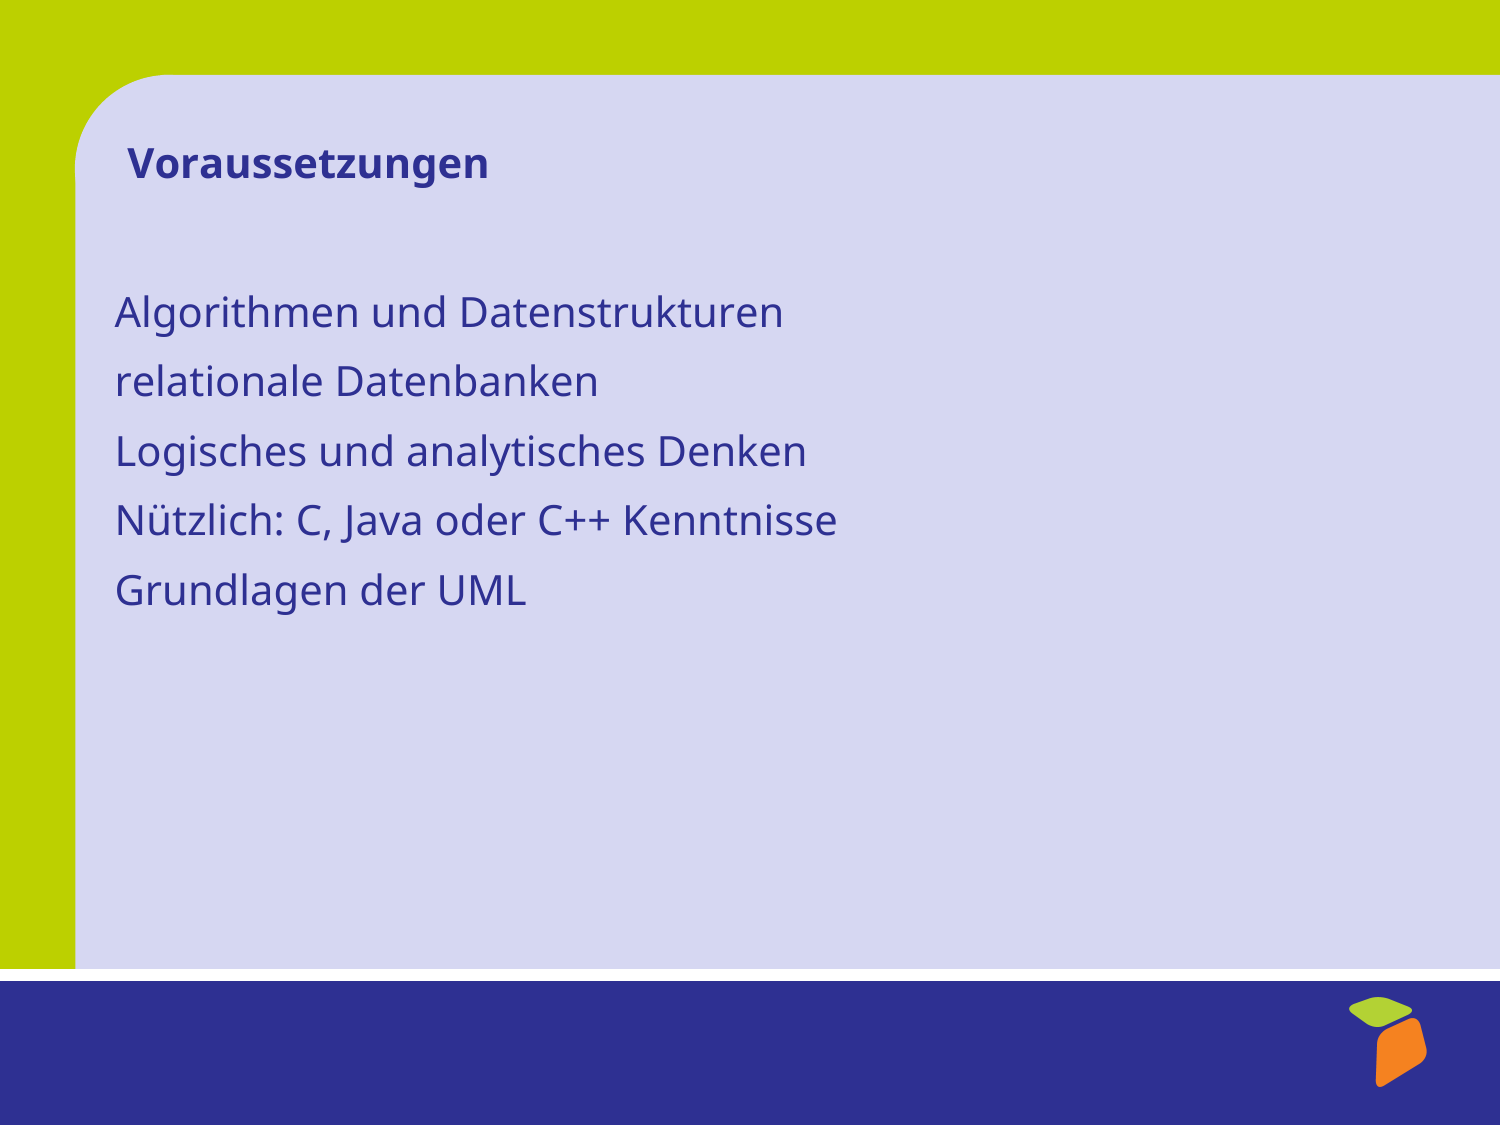

# Voraussetzungen
Algorithmen und Datenstrukturen
relationale Datenbanken
Logisches und analytisches Denken
Nützlich: C, Java oder C++ Kenntnisse
Grundlagen der UML